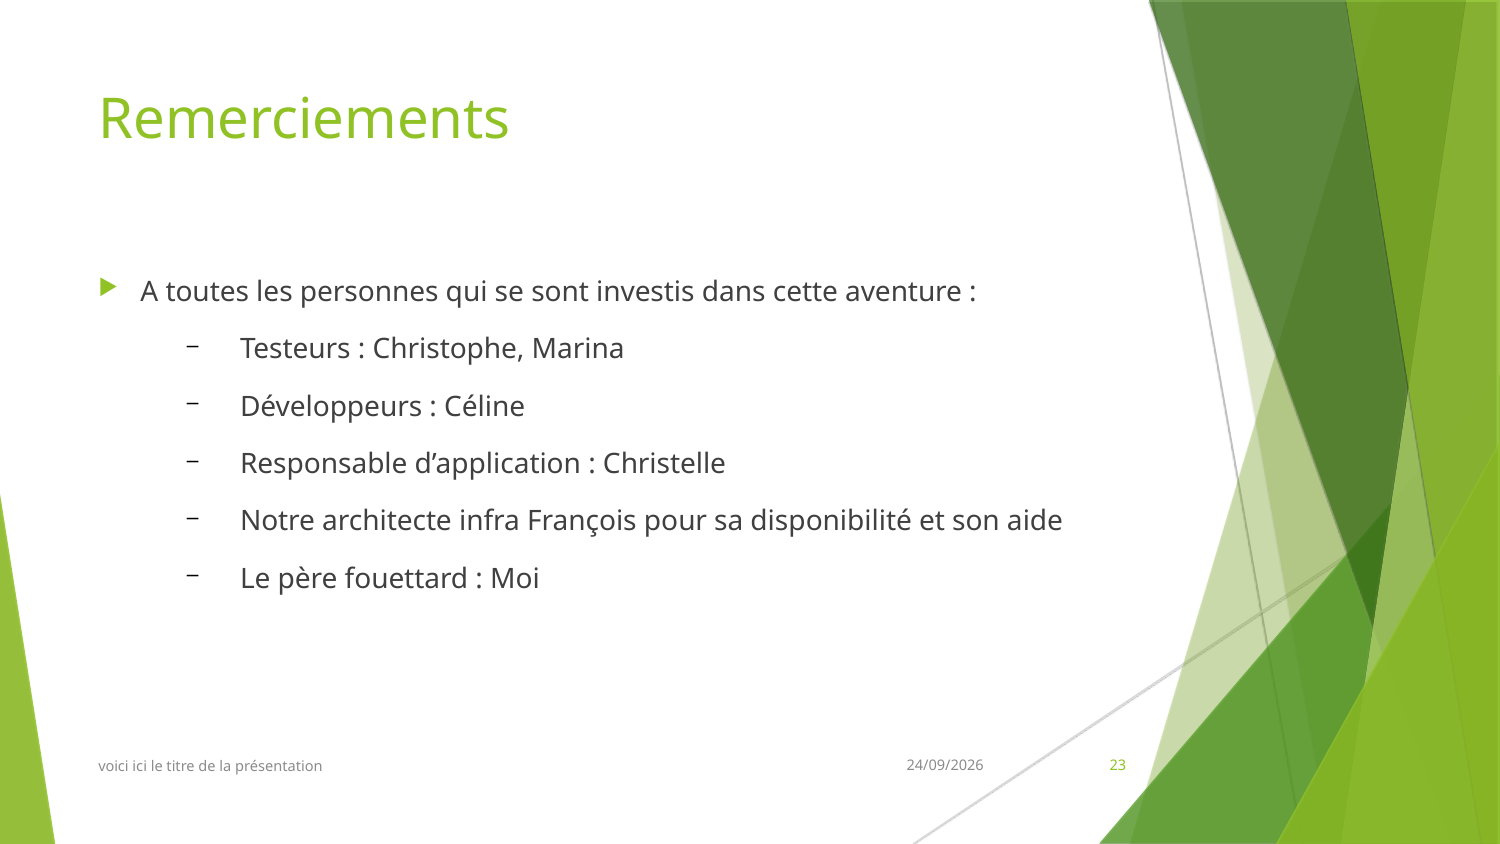

# Remerciements
A toutes les personnes qui se sont investis dans cette aventure :
Testeurs : Christophe, Marina
Développeurs : Céline
Responsable d’application : Christelle
Notre architecte infra François pour sa disponibilité et son aide
Le père fouettard : Moi
voici ici le titre de la présentation